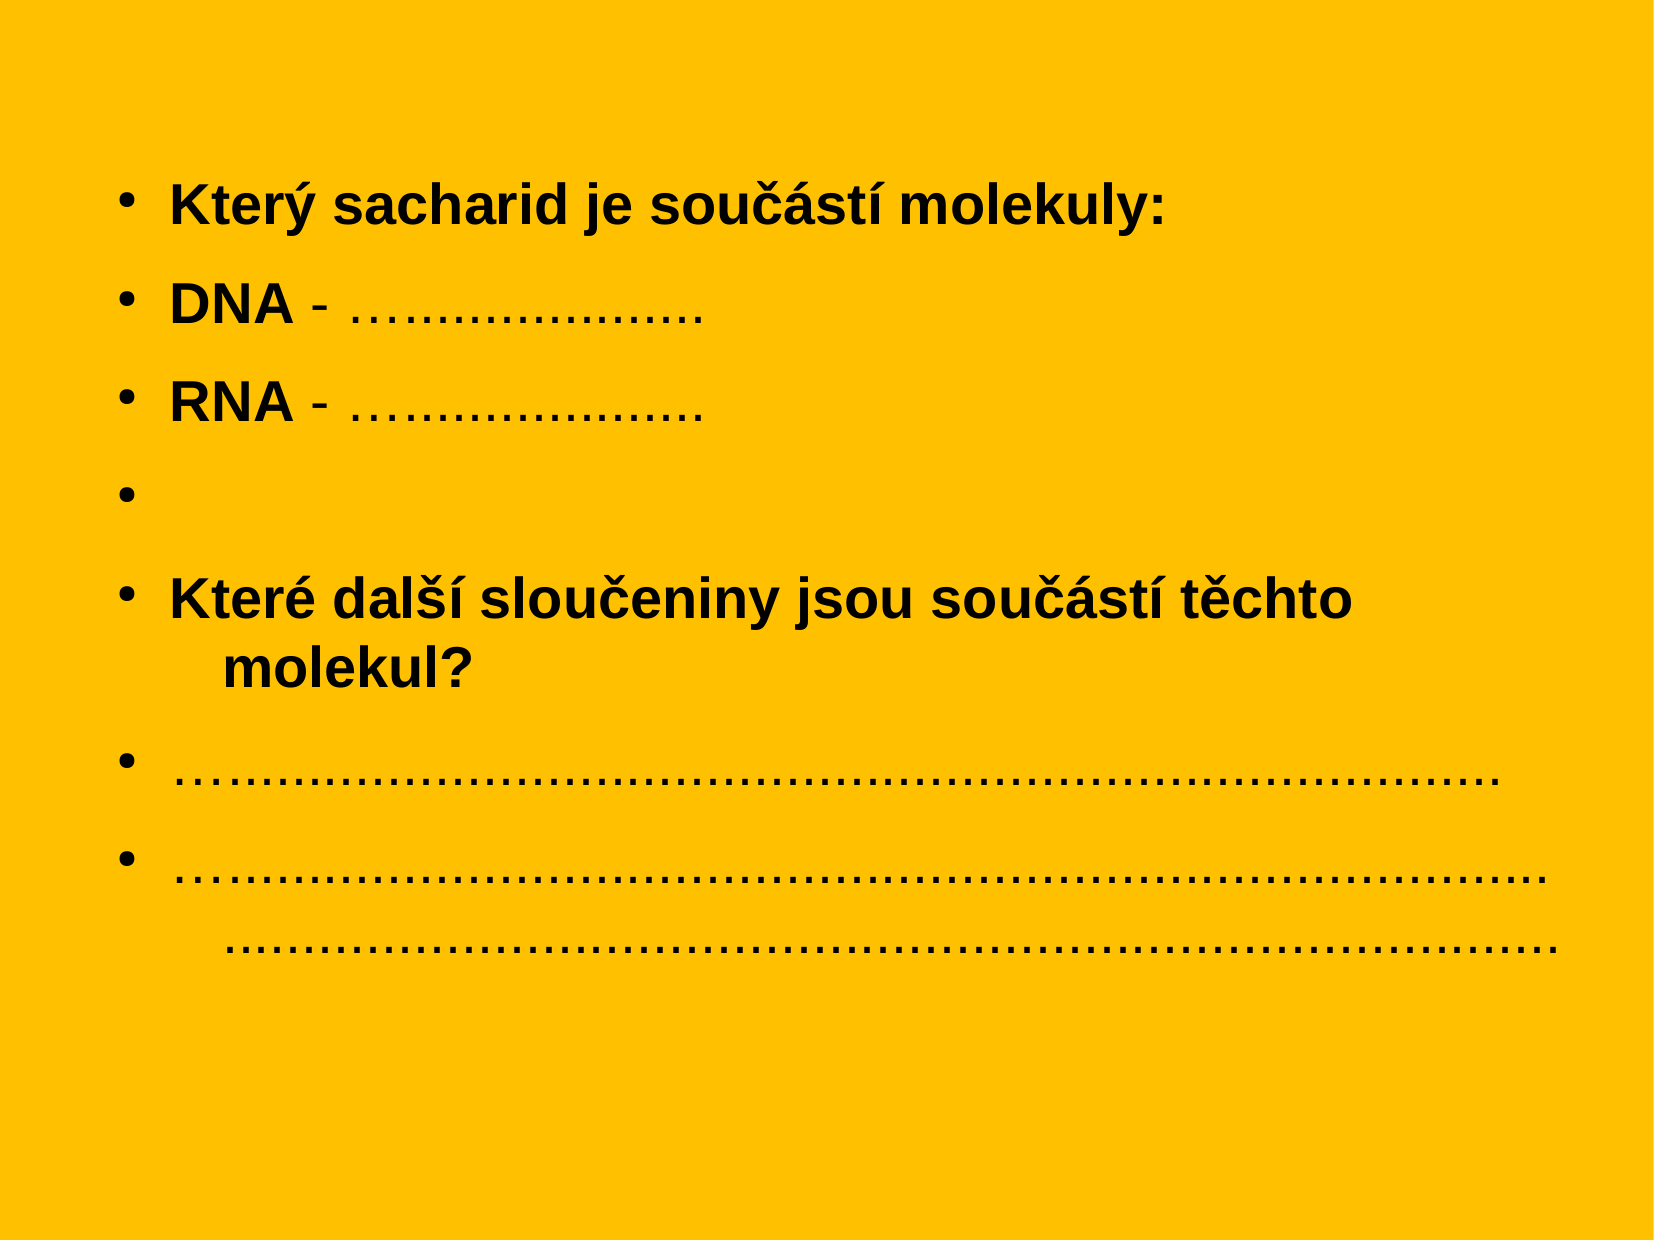

# Který sacharid je součástí molekuly:
DNA - …...................
RNA - …...................
Které další sloučeniny jsou součástí těchto molekul?
…................................................................................
….......................................................................................................................................................................